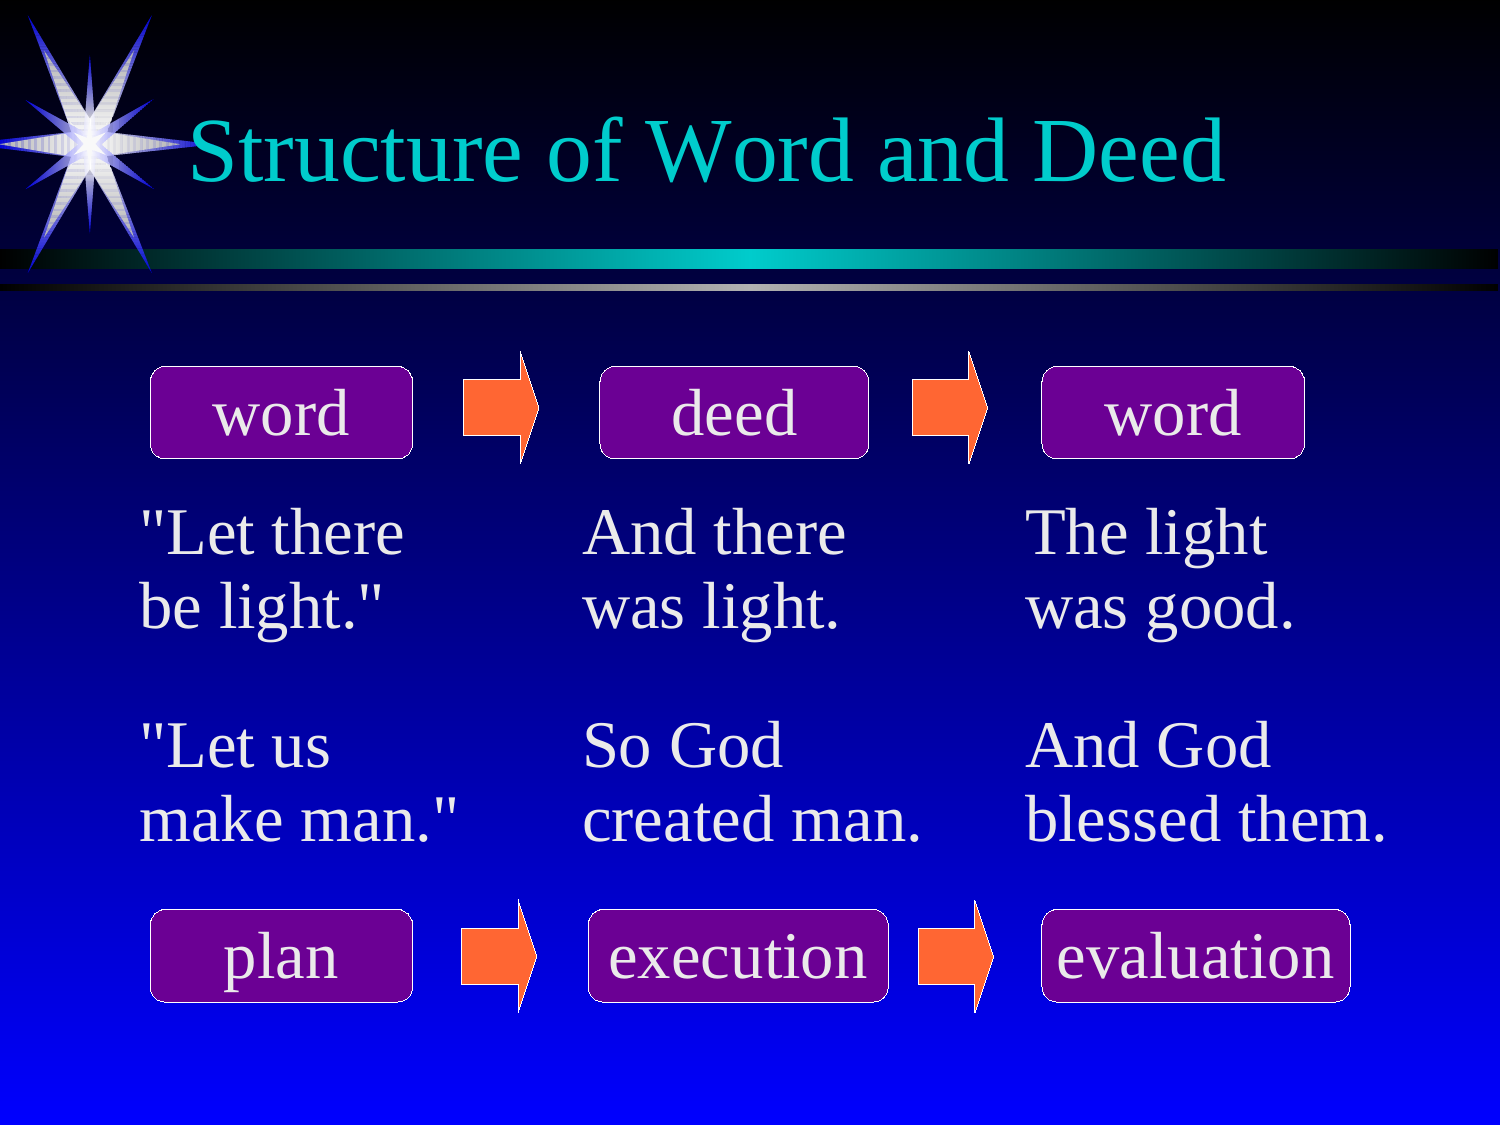

# Structure of Word and Deed
word
deed
word
"Let there
be light."
And there
was light.
The light
was good.
"Let us make man."
So God created man.
And God blessed them.
execution
evaluation
plan